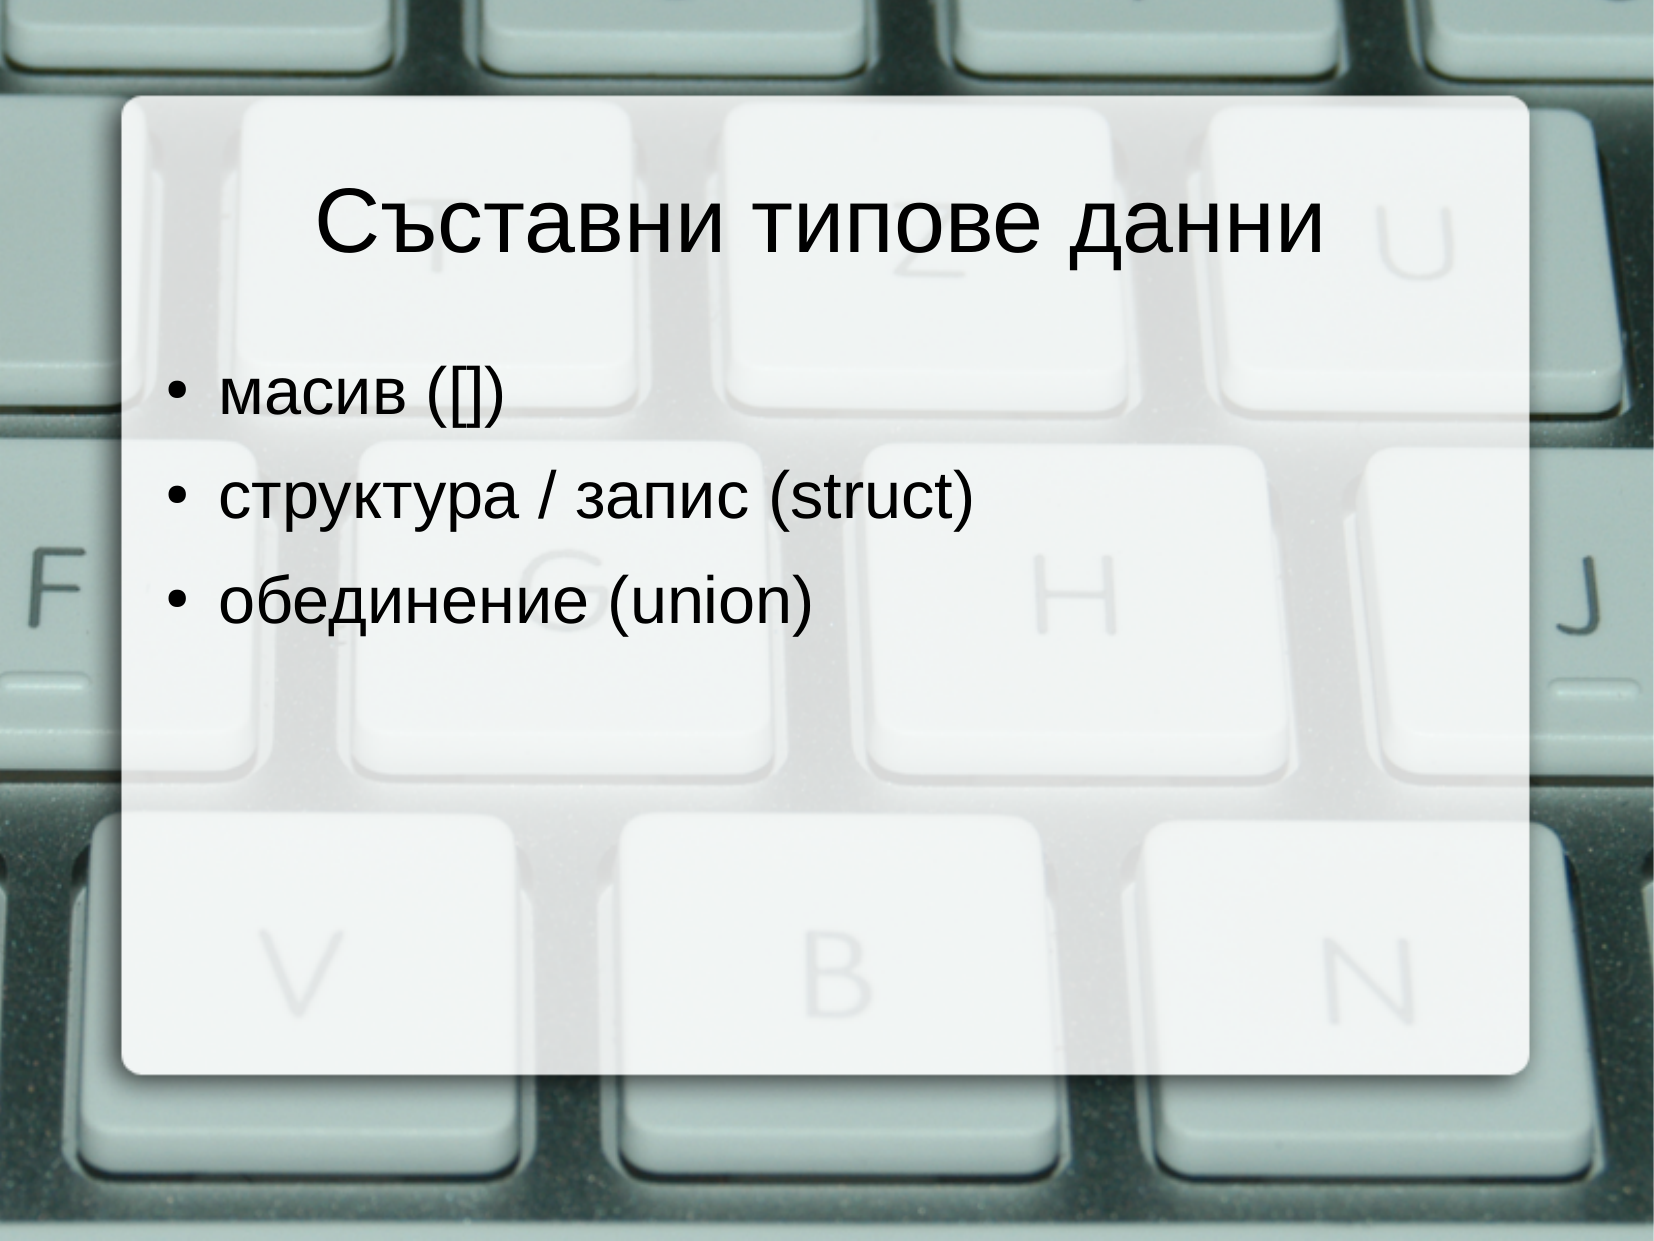

# Съставни типове данни
масив ([])
структура / запис (struct)
обединение (union)